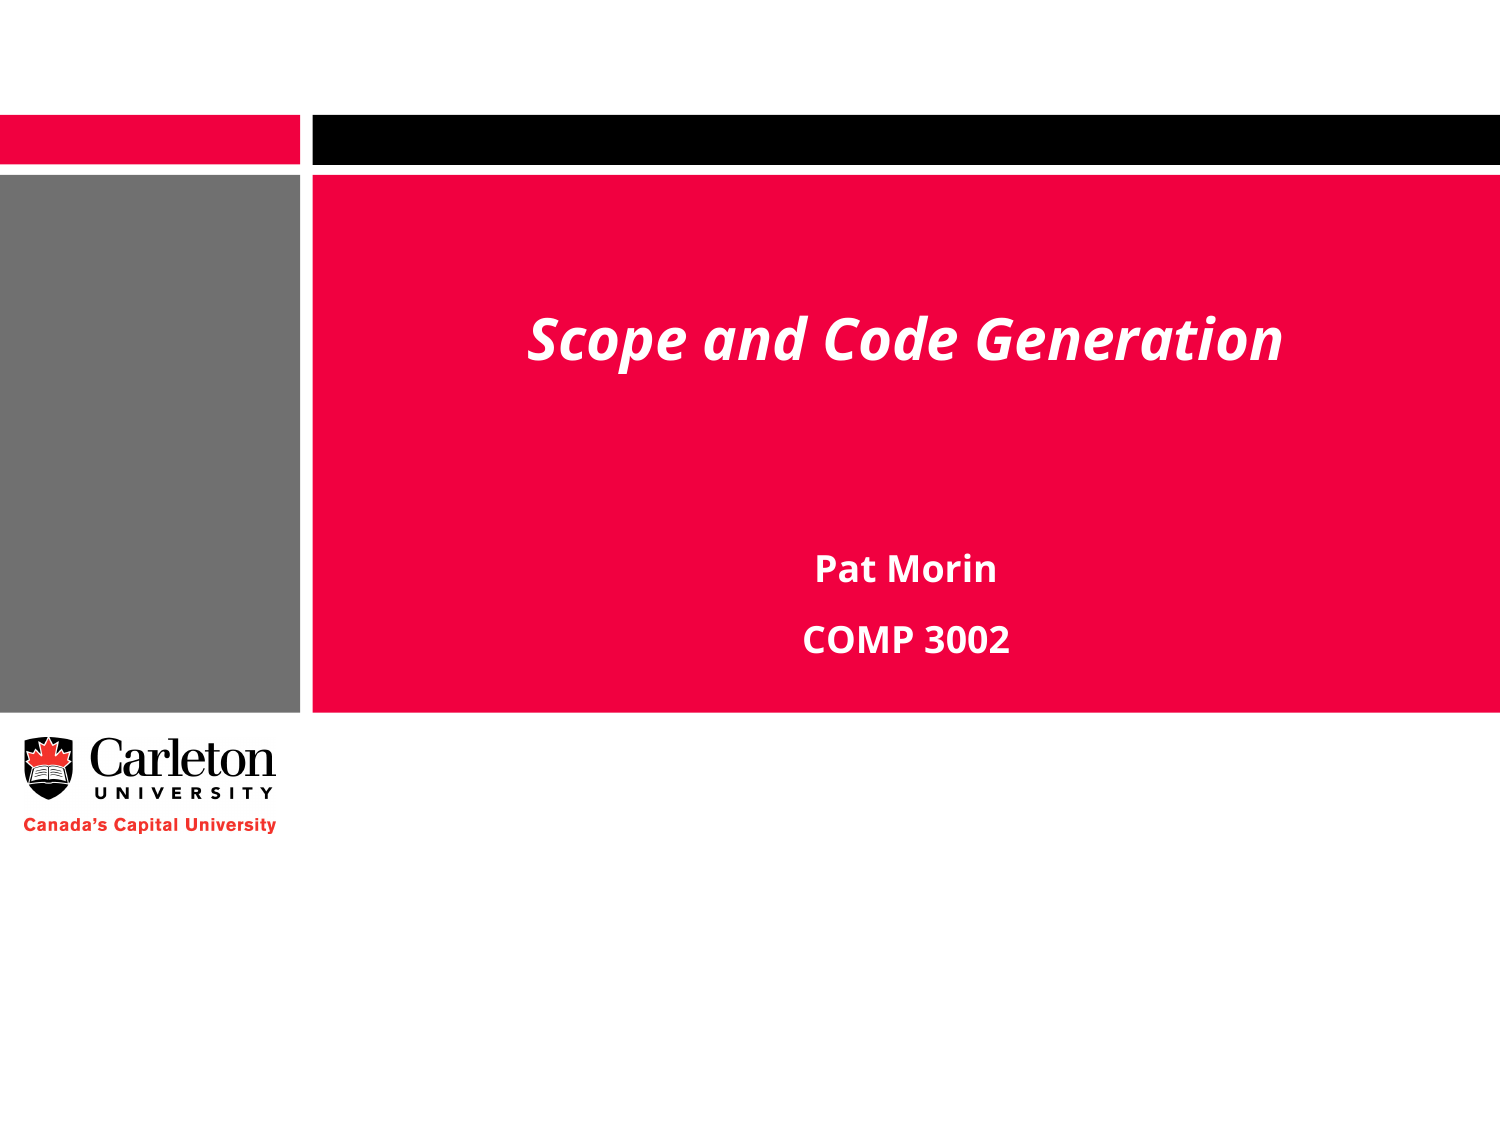

# Scope and Code Generation
Pat Morin
COMP 3002